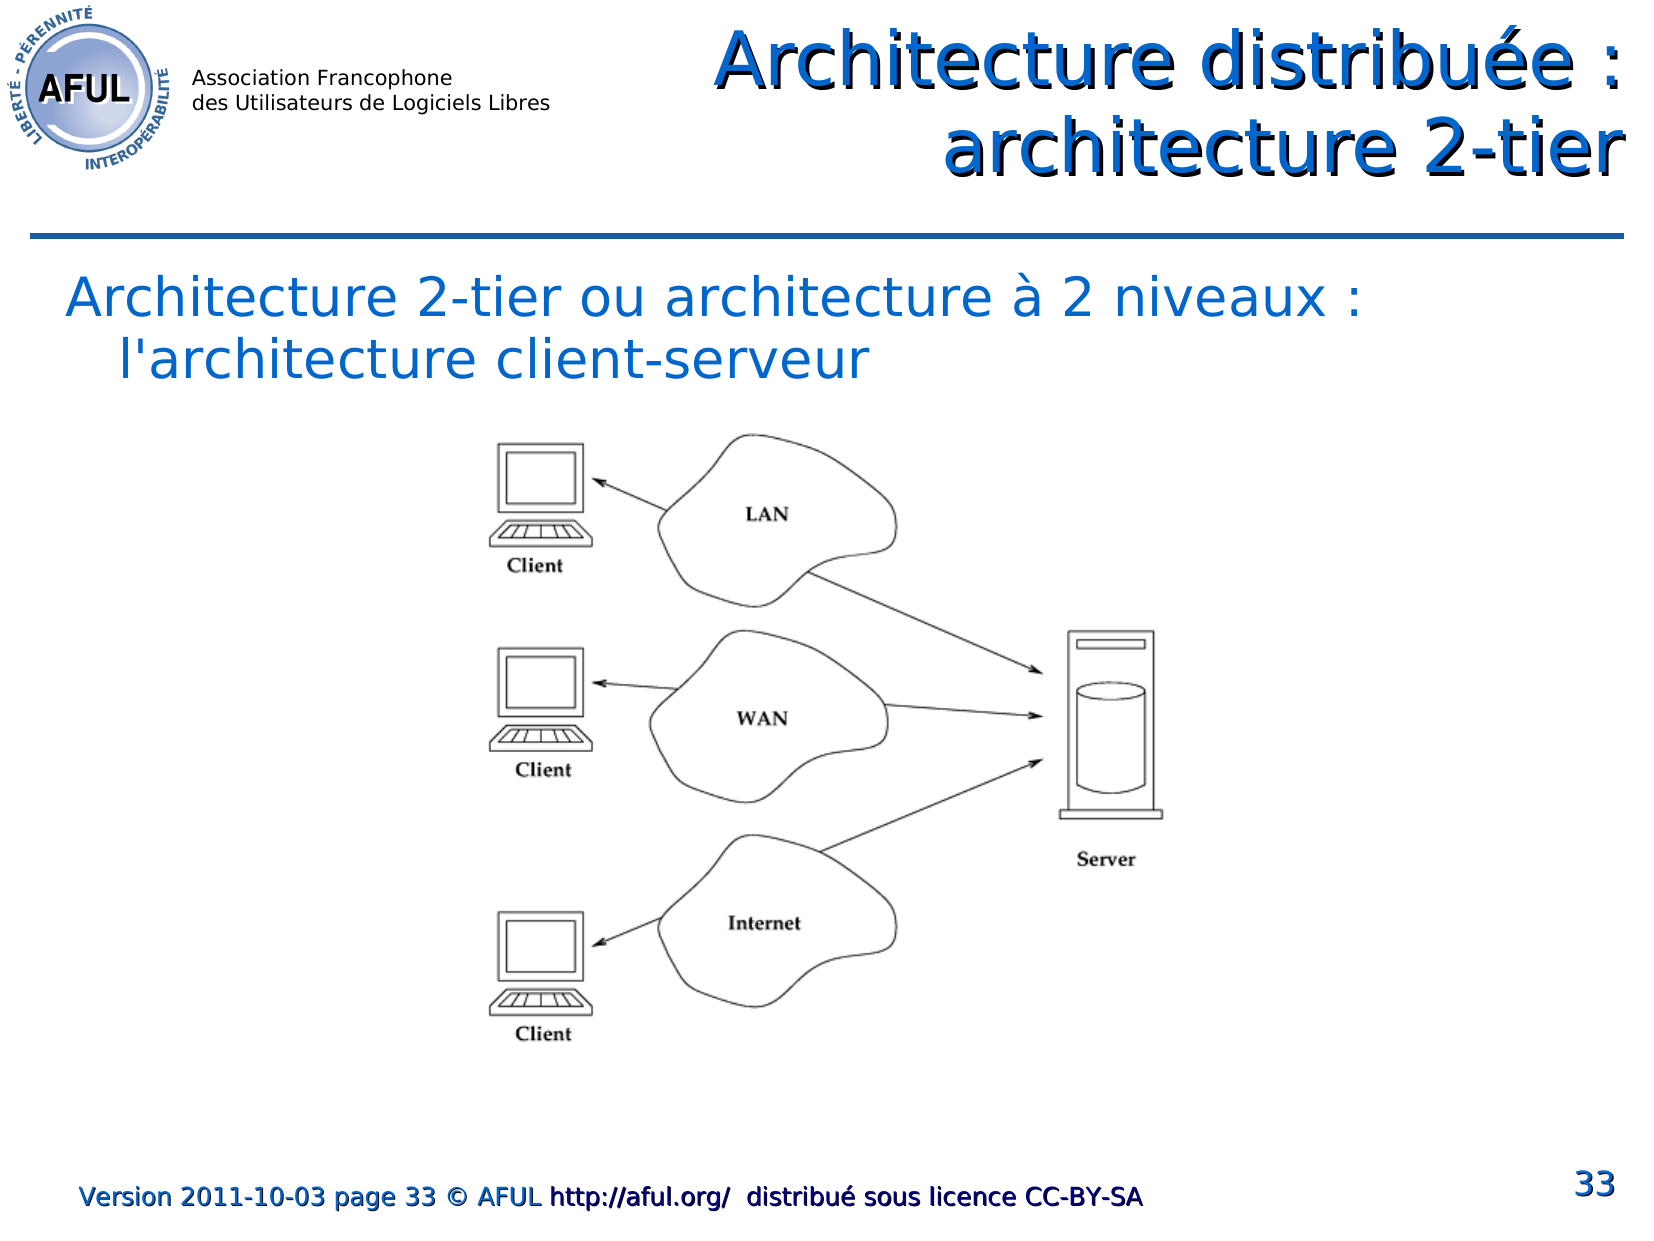

# Architecture distribuée : architecture 2-tier
Architecture 2-tier ou architecture à 2 niveaux : l'architecture client-serveur